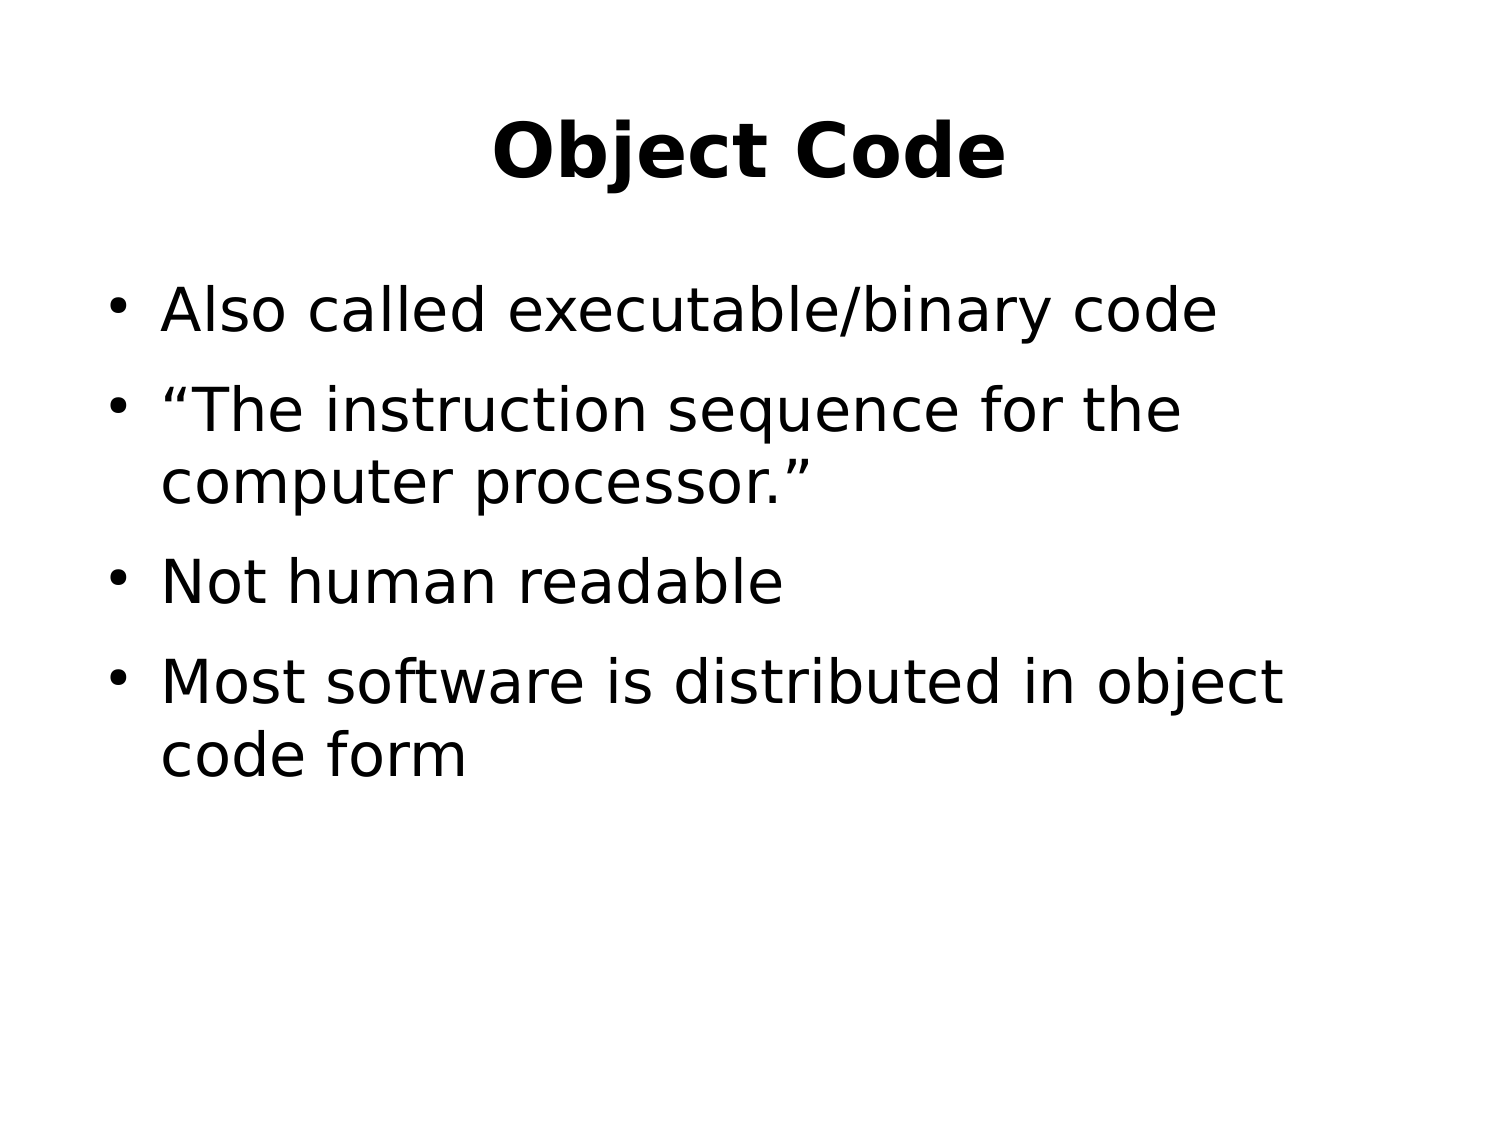

# Object Code
Also called executable/binary code
“The instruction sequence for the computer processor.”
Not human readable
Most software is distributed in object code form